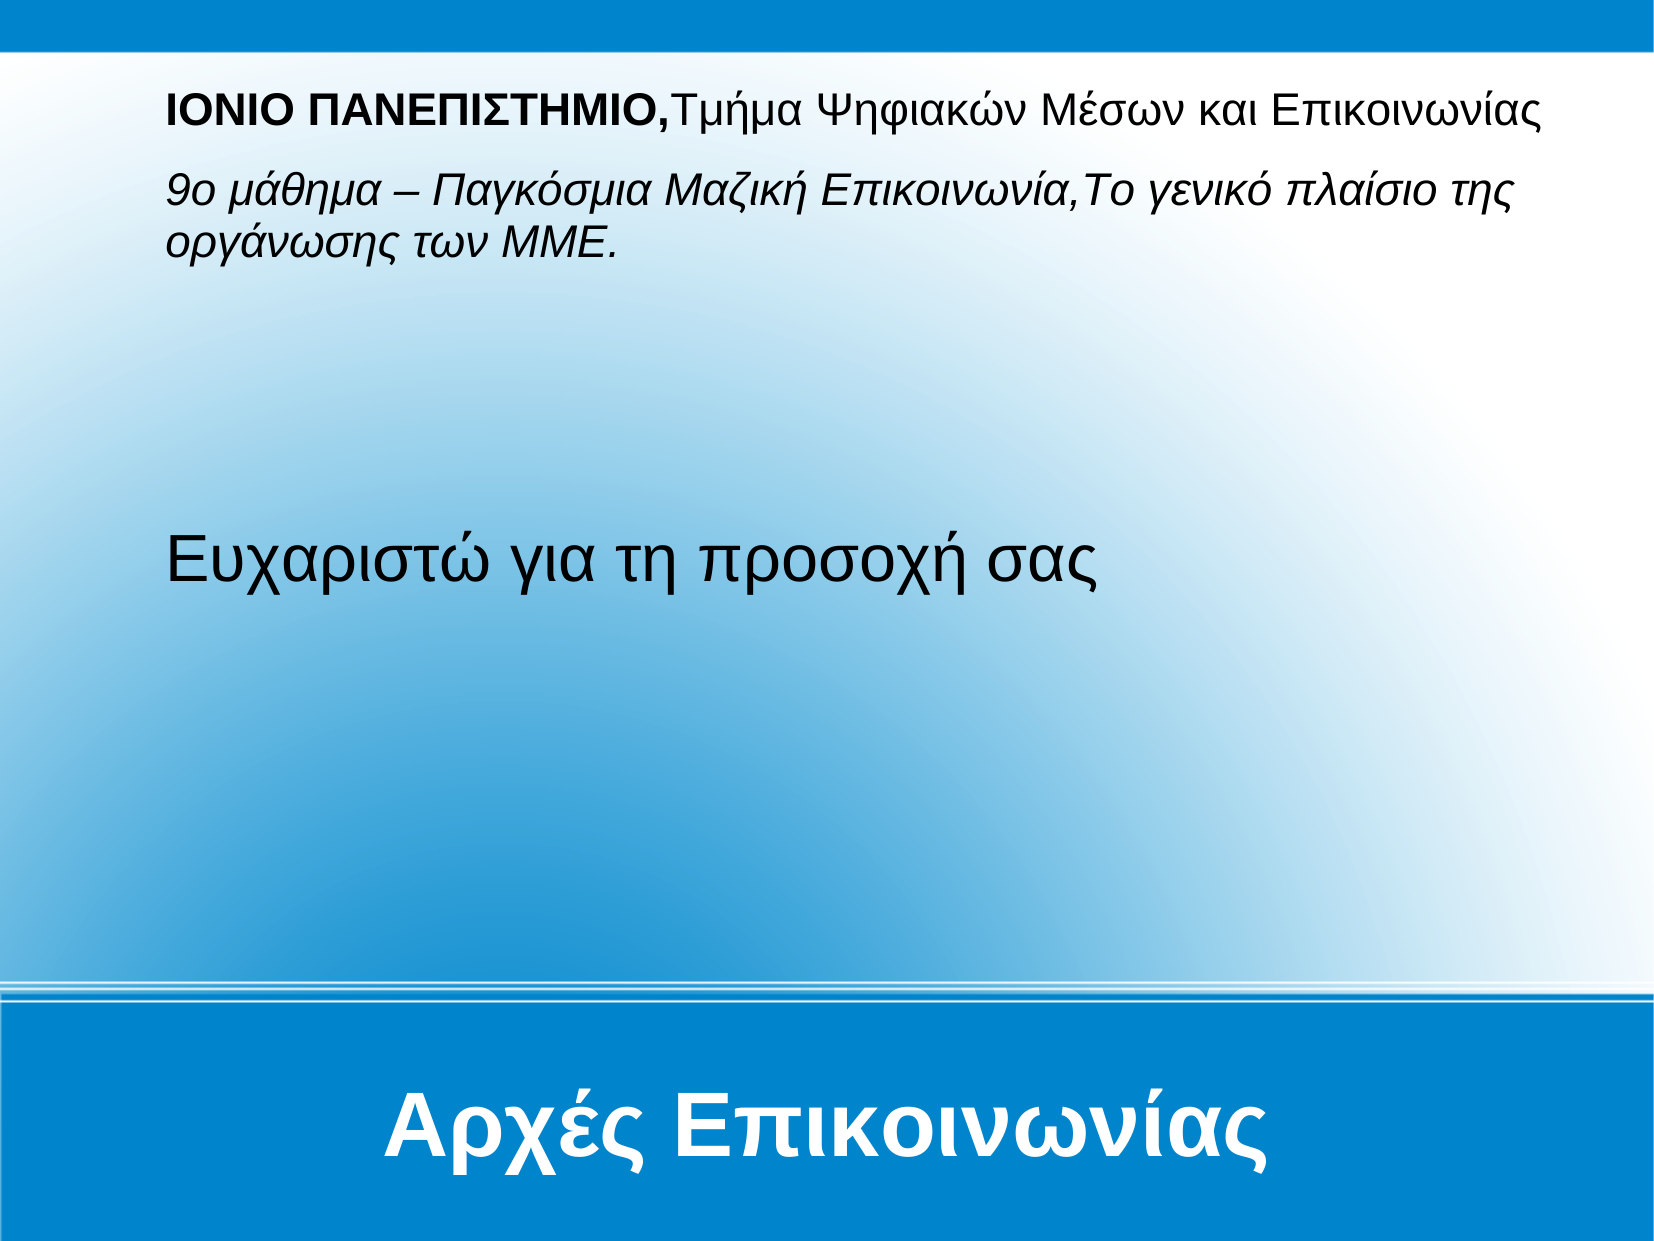

ΙΟΝΙΟ ΠΑΝΕΠΙΣΤΗΜΙΟ,Τμήμα Ψηφιακών Μέσων και Επικοινωνίας
9ο μάθημα – Παγκόσμια Μαζική Επικοινωνία,Το γενικό πλαίσιο της οργάνωσης των ΜΜΕ.
Ευχαριστώ για τη προσοχή σας
# Αρχές Επικοινωνίας